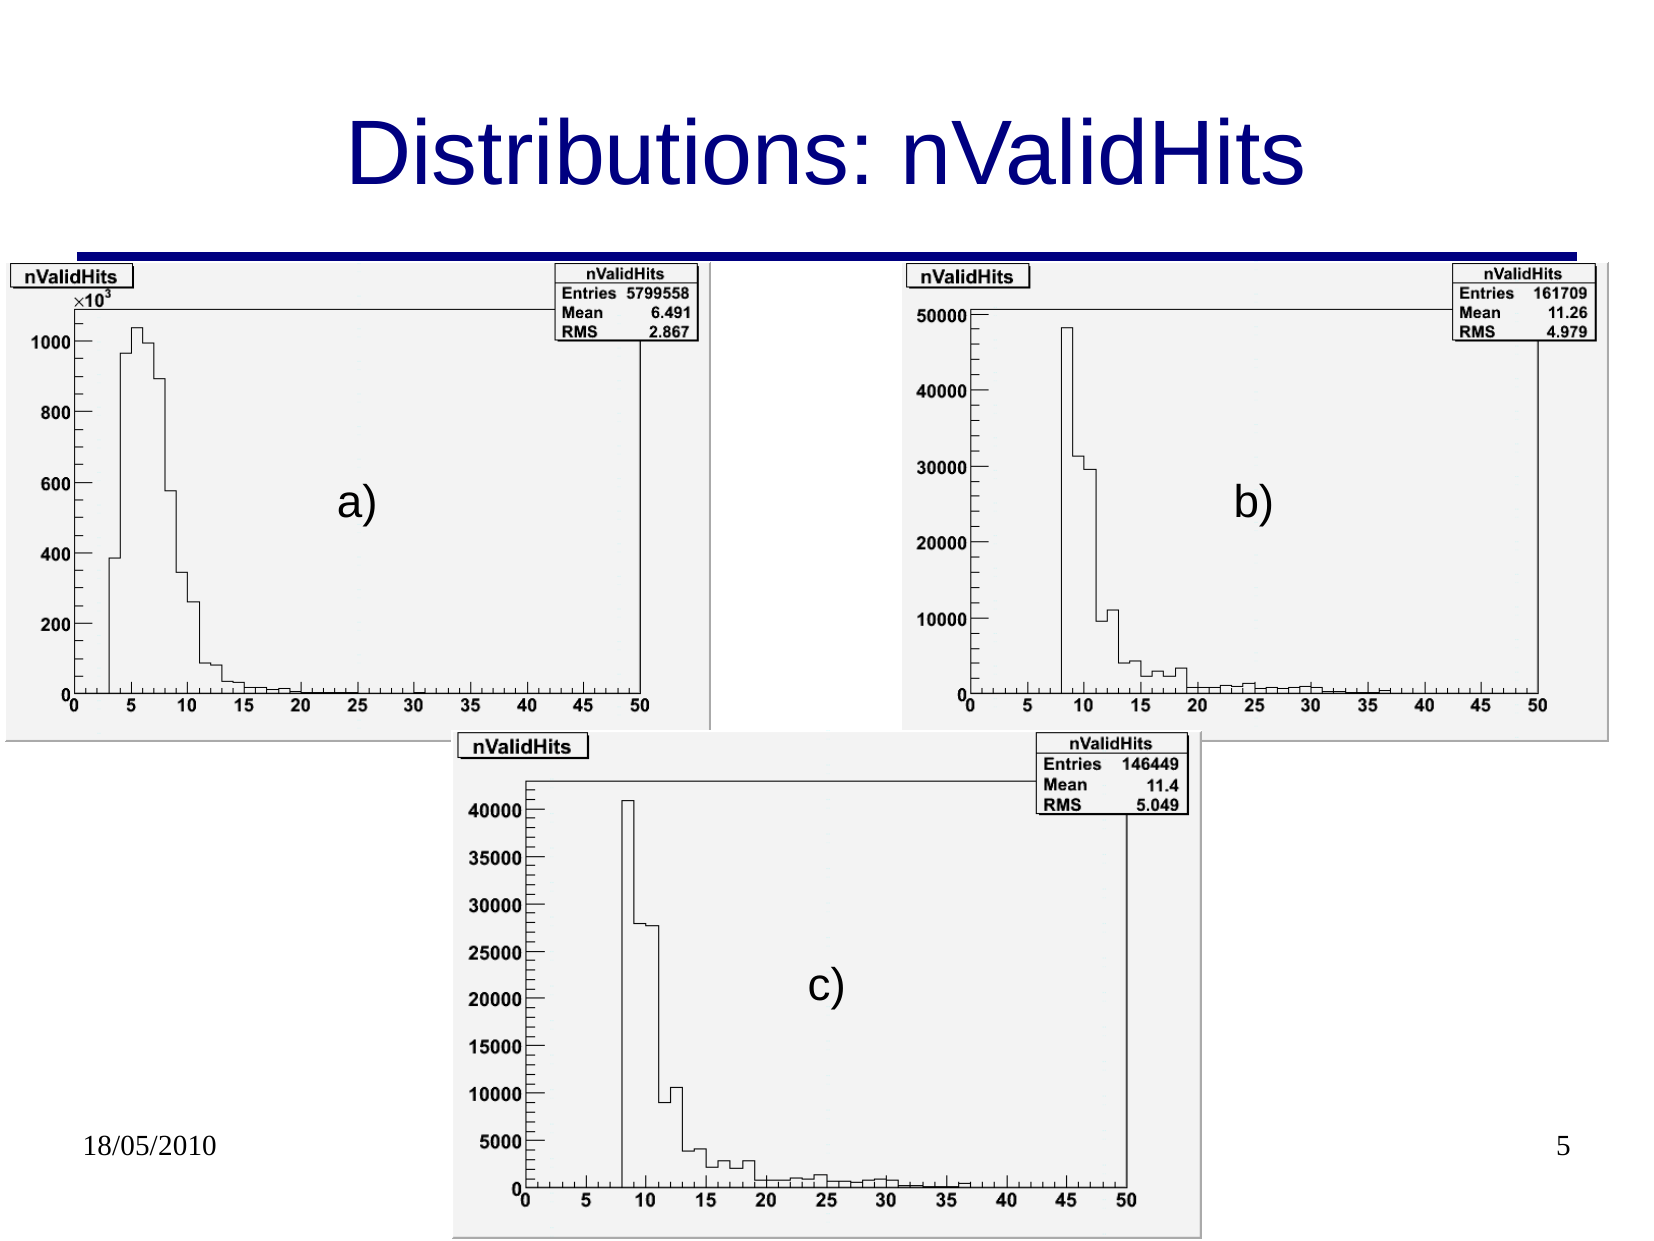

# Distributions: nValidHits
a)
b)
c)
5